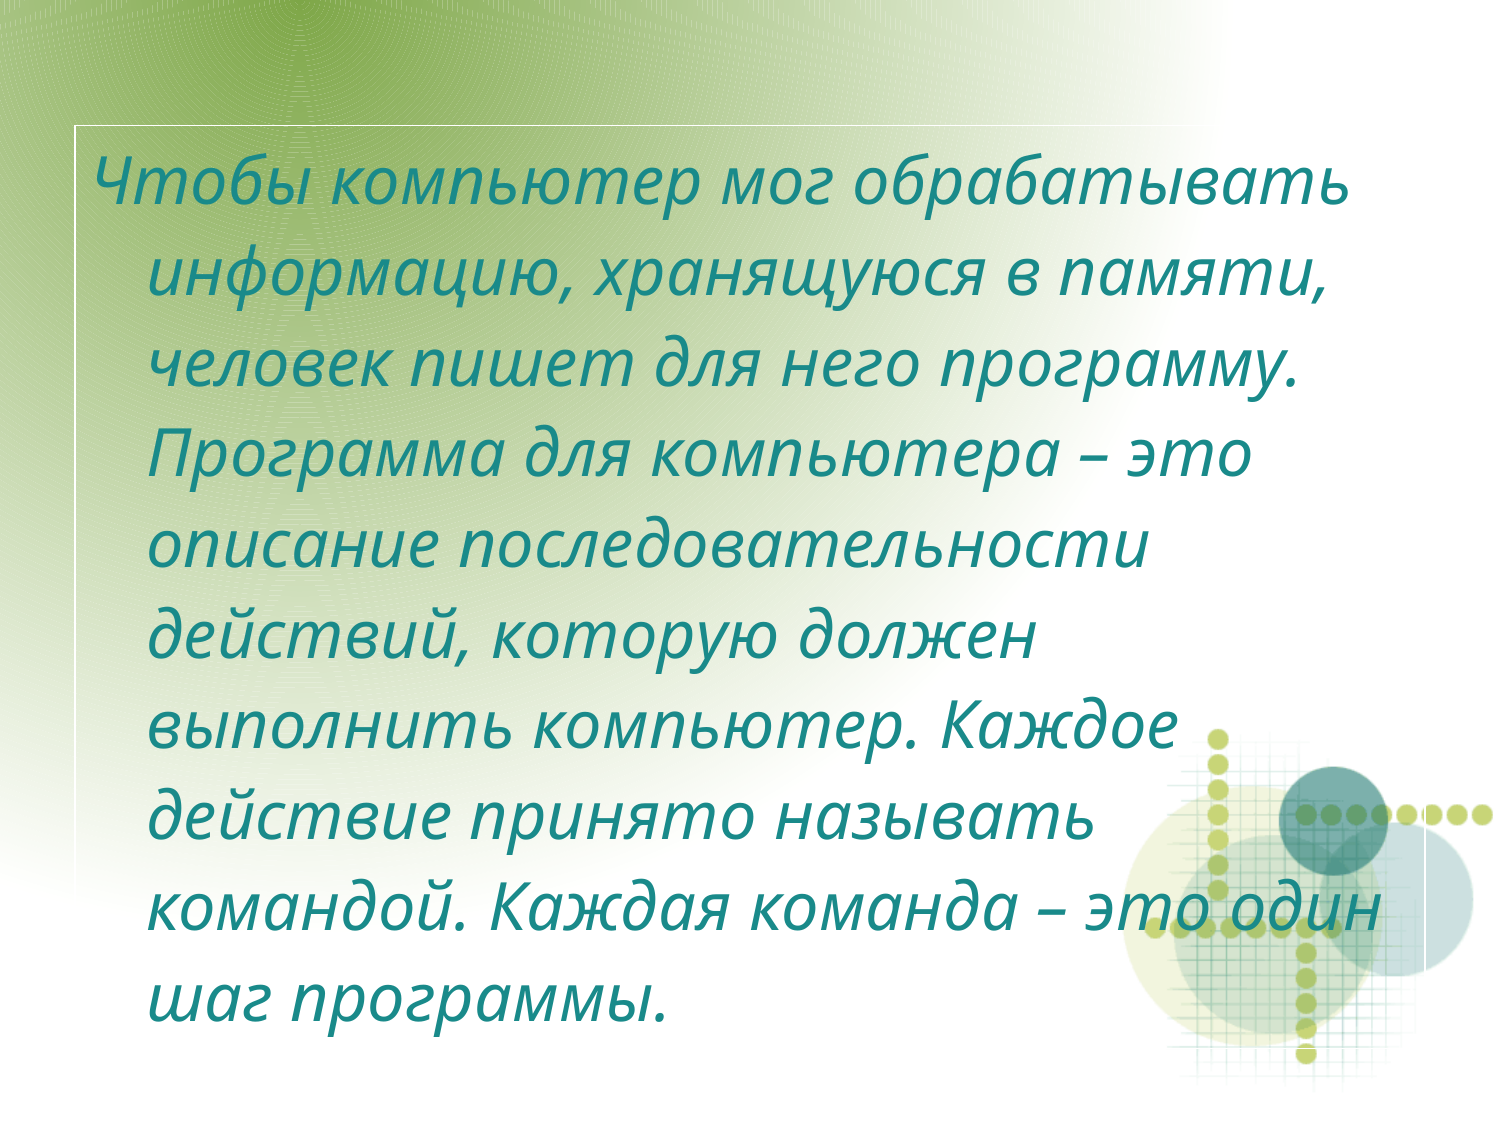

# Чтобы компьютер мог обрабатывать информацию, хранящуюся в памяти, человек пишет для него программу. Программа для компьютера – это описание последовательности действий, которую должен выполнить компьютер. Каждое действие принято называть командой. Каждая команда – это один шаг программы.